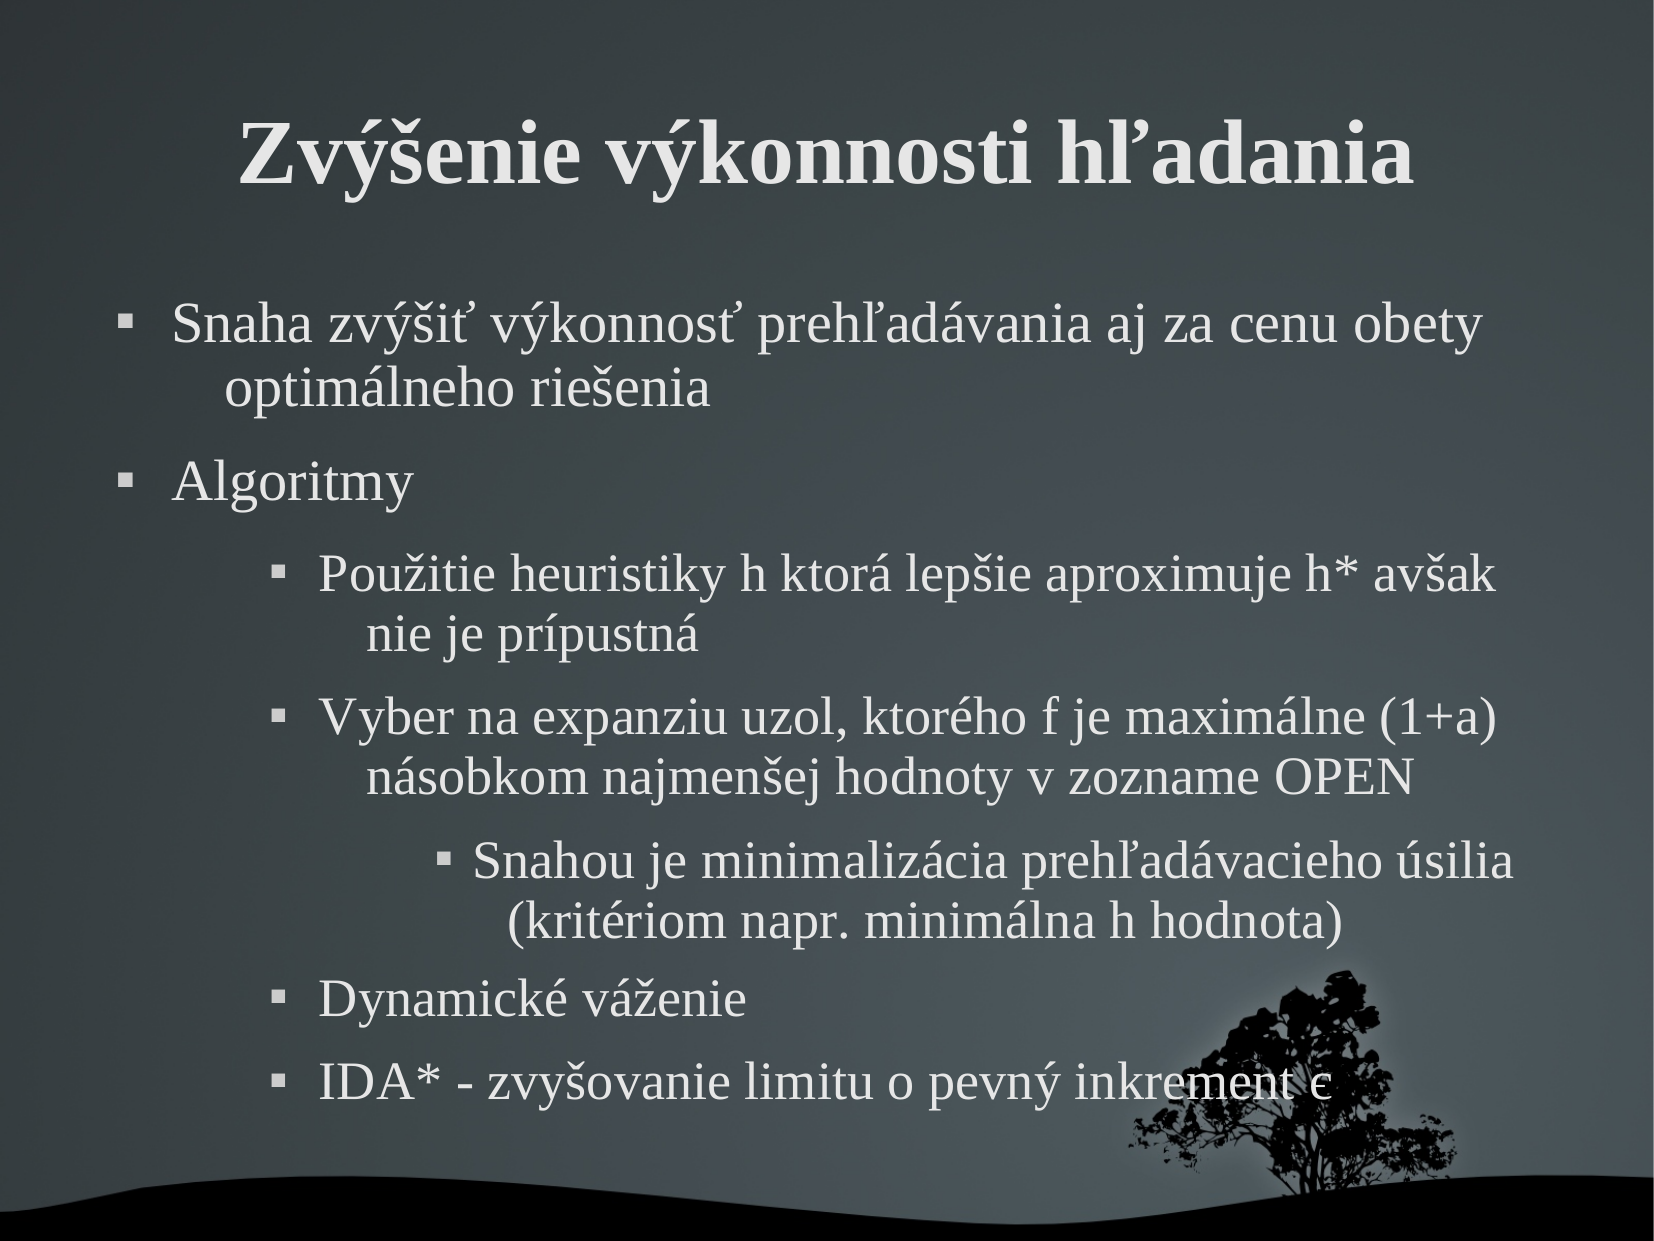

# Zvýšenie výkonnosti hľadania
Snaha zvýšiť výkonnosť prehľadávania aj za cenu obety optimálneho riešenia
Algoritmy
Použitie heuristiky h ktorá lepšie aproximuje h* avšak nie je prípustná
Vyber na expanziu uzol, ktorého f je maximálne (1+a) násobkom najmenšej hodnoty v zozname OPEN
Snahou je minimalizácia prehľadávacieho úsilia (kritériom napr. minimálna h hodnota)
Dynamické váženie
IDA* - zvyšovanie limitu o pevný inkrement є